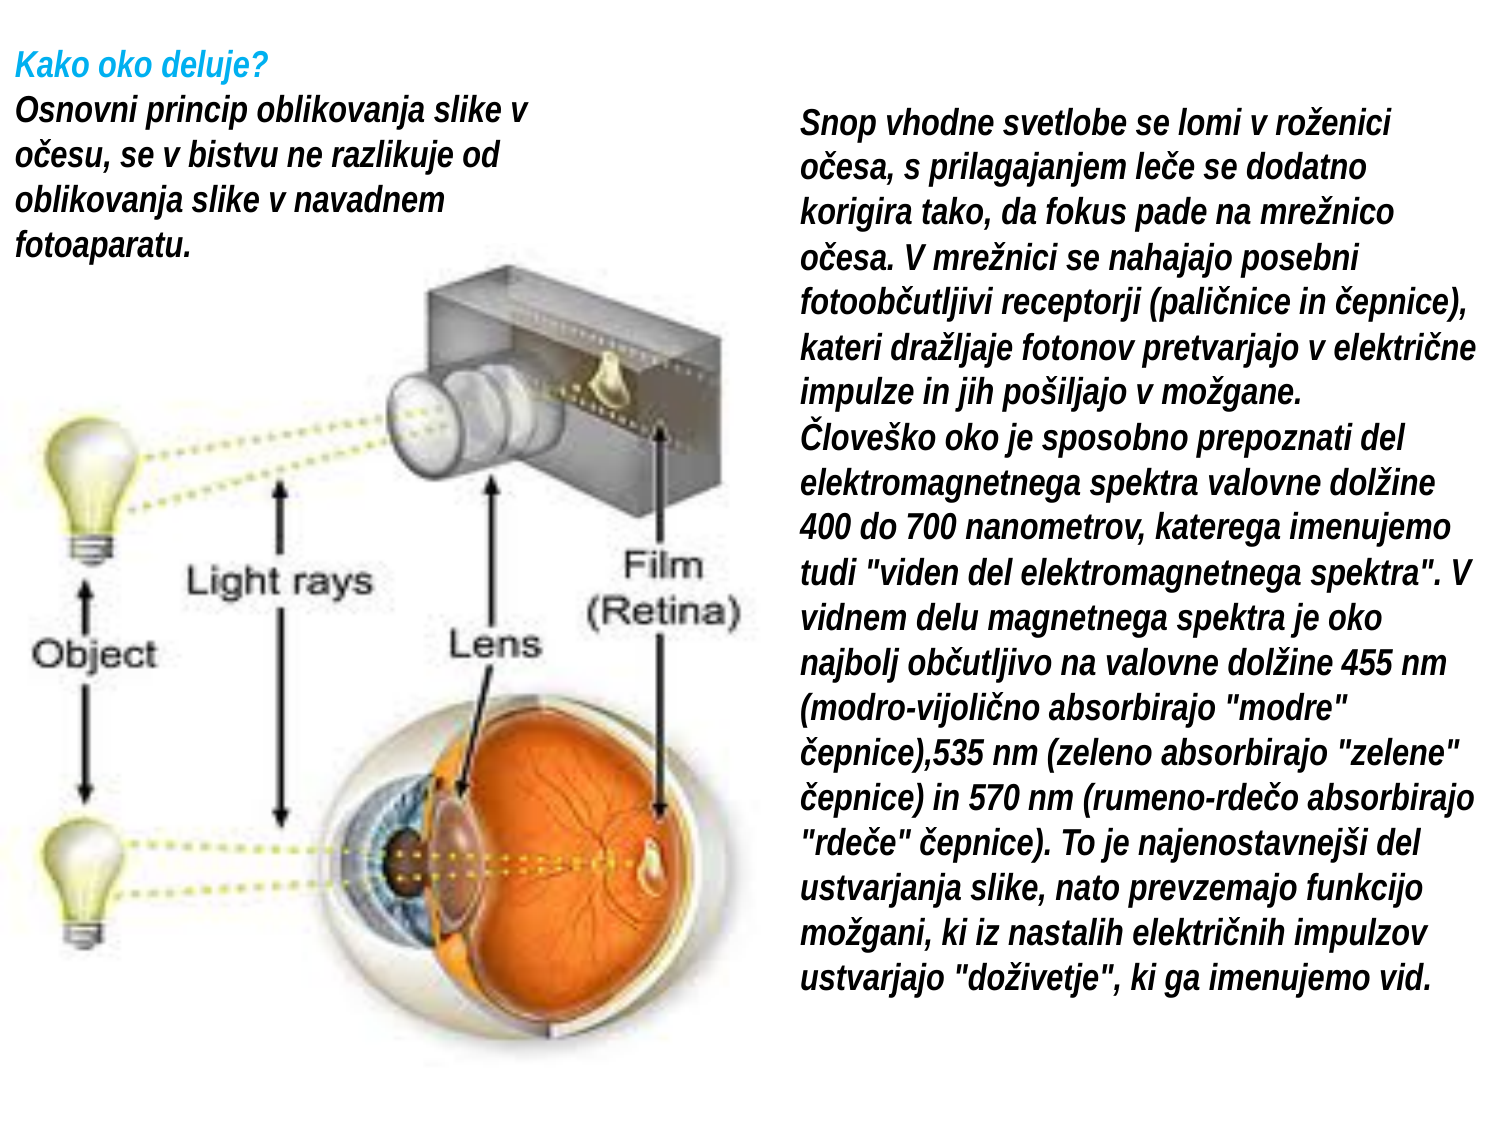

Kako oko deluje?
Osnovni princip oblikovanja slike v očesu, se v bistvu ne razlikuje od oblikovanja slike v navadnem fotoaparatu.
Snop vhodne svetlobe se lomi v roženici očesa, s prilagajanjem leče se dodatno korigira tako, da fokus pade na mrežnico očesa. V mrežnici se nahajajo posebni fotoobčutljivi receptorji (paličnice in čepnice), kateri dražljaje fotonov pretvarjajo v električne impulze in jih pošiljajo v možgane.
Človeško oko je sposobno prepoznati del elektromagnetnega spektra valovne dolžine 400 do 700 nanometrov, katerega imenujemo tudi "viden del elektromagnetnega spektra". V vidnem delu magnetnega spektra je oko najbolj občutljivo na valovne dolžine 455 nm (modro-vijolično absorbirajo "modre" čepnice),535 nm (zeleno absorbirajo "zelene" čepnice) in 570 nm (rumeno-rdečo absorbirajo "rdeče" čepnice). To je najenostavnejši del ustvarjanja slike, nato prevzemajo funkcijo možgani, ki iz nastalih električnih impulzov ustvarjajo "doživetje", ki ga imenujemo vid.